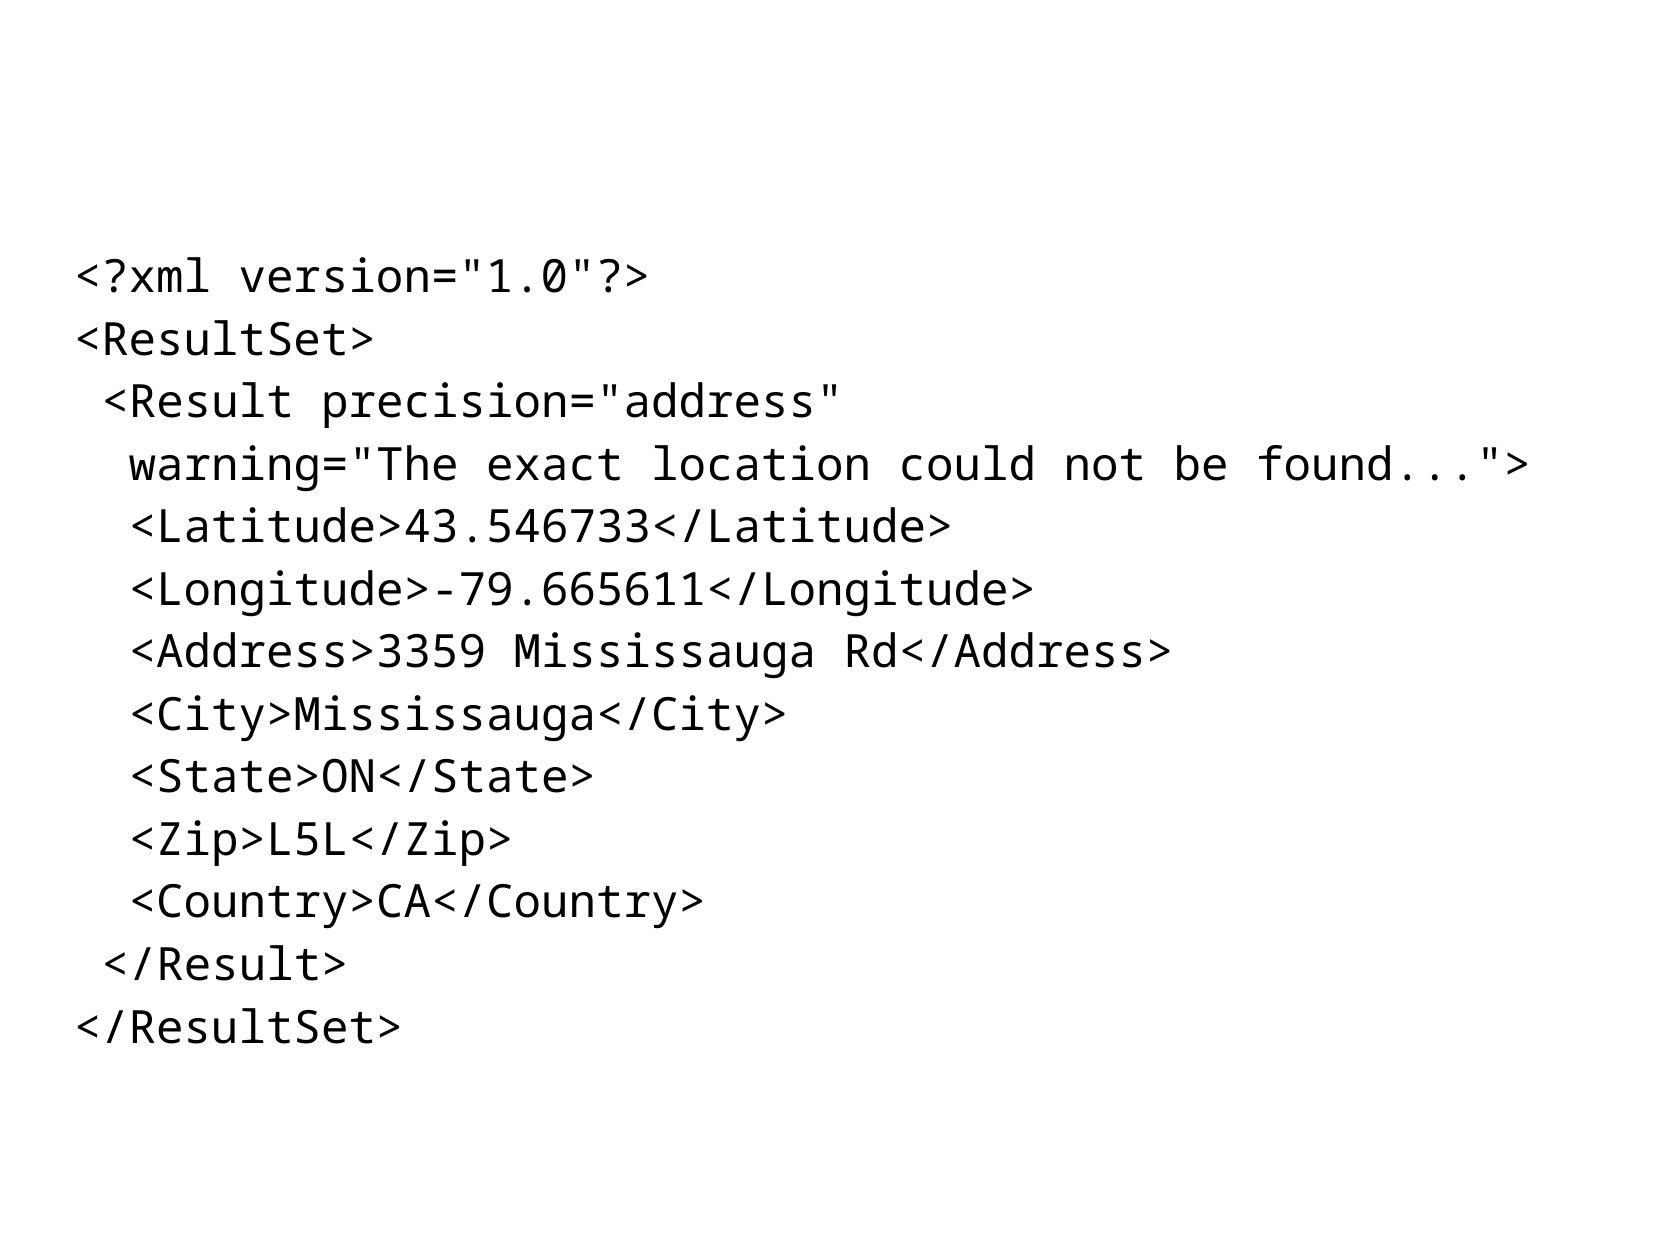

<?xml version="1.0"?>
<ResultSet>
 <Result precision="address"
 warning="The exact location could not be found...">
 <Latitude>43.546733</Latitude>
 <Longitude>-79.665611</Longitude>
 <Address>3359 Mississauga Rd</Address>
 <City>Mississauga</City>
 <State>ON</State>
 <Zip>L5L</Zip>
 <Country>CA</Country>
 </Result>
</ResultSet>